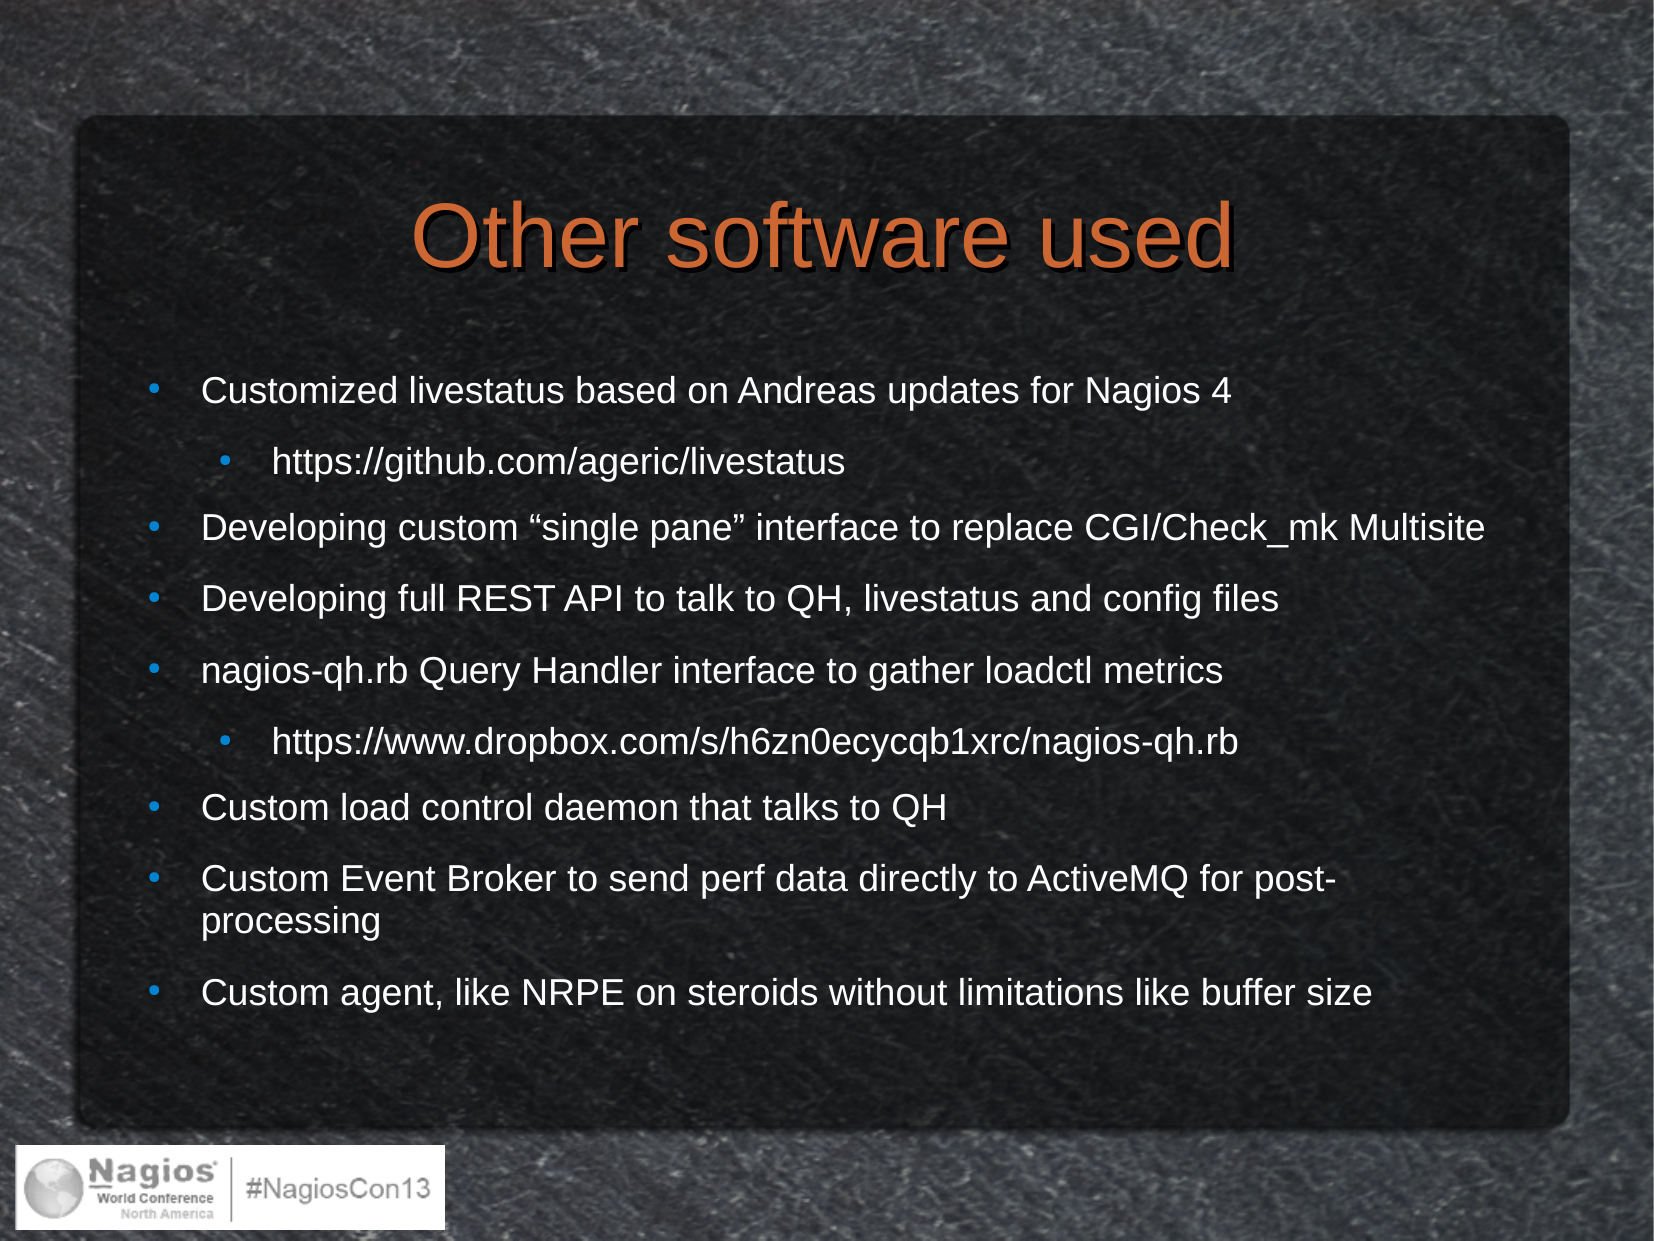

# Other software used
Customized livestatus based on Andreas updates for Nagios 4
https://github.com/ageric/livestatus
Developing custom “single pane” interface to replace CGI/Check_mk Multisite
Developing full REST API to talk to QH, livestatus and config files
nagios-qh.rb Query Handler interface to gather loadctl metrics
https://www.dropbox.com/s/h6zn0ecycqb1xrc/nagios-qh.rb
Custom load control daemon that talks to QH
Custom Event Broker to send perf data directly to ActiveMQ for post-processing
Custom agent, like NRPE on steroids without limitations like buffer size